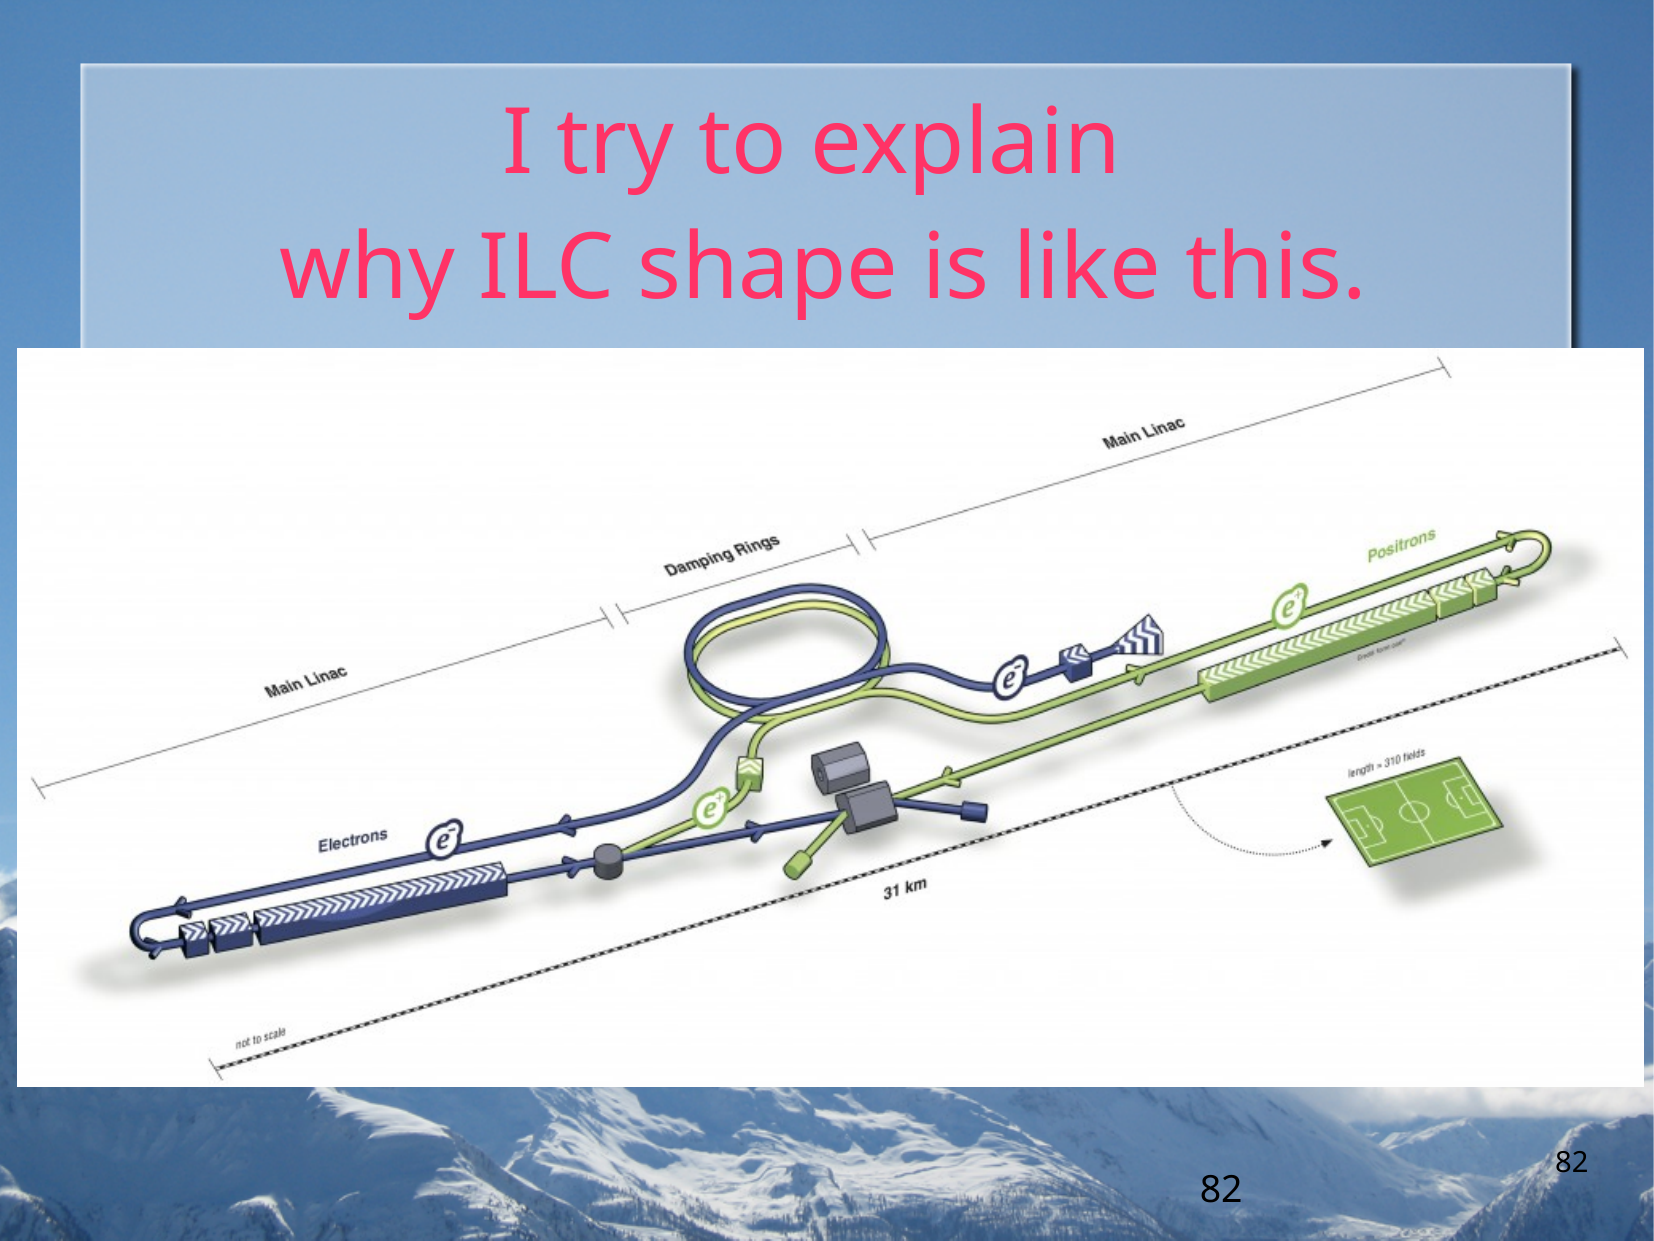

# I try to explain why ILC shape is like this.
82